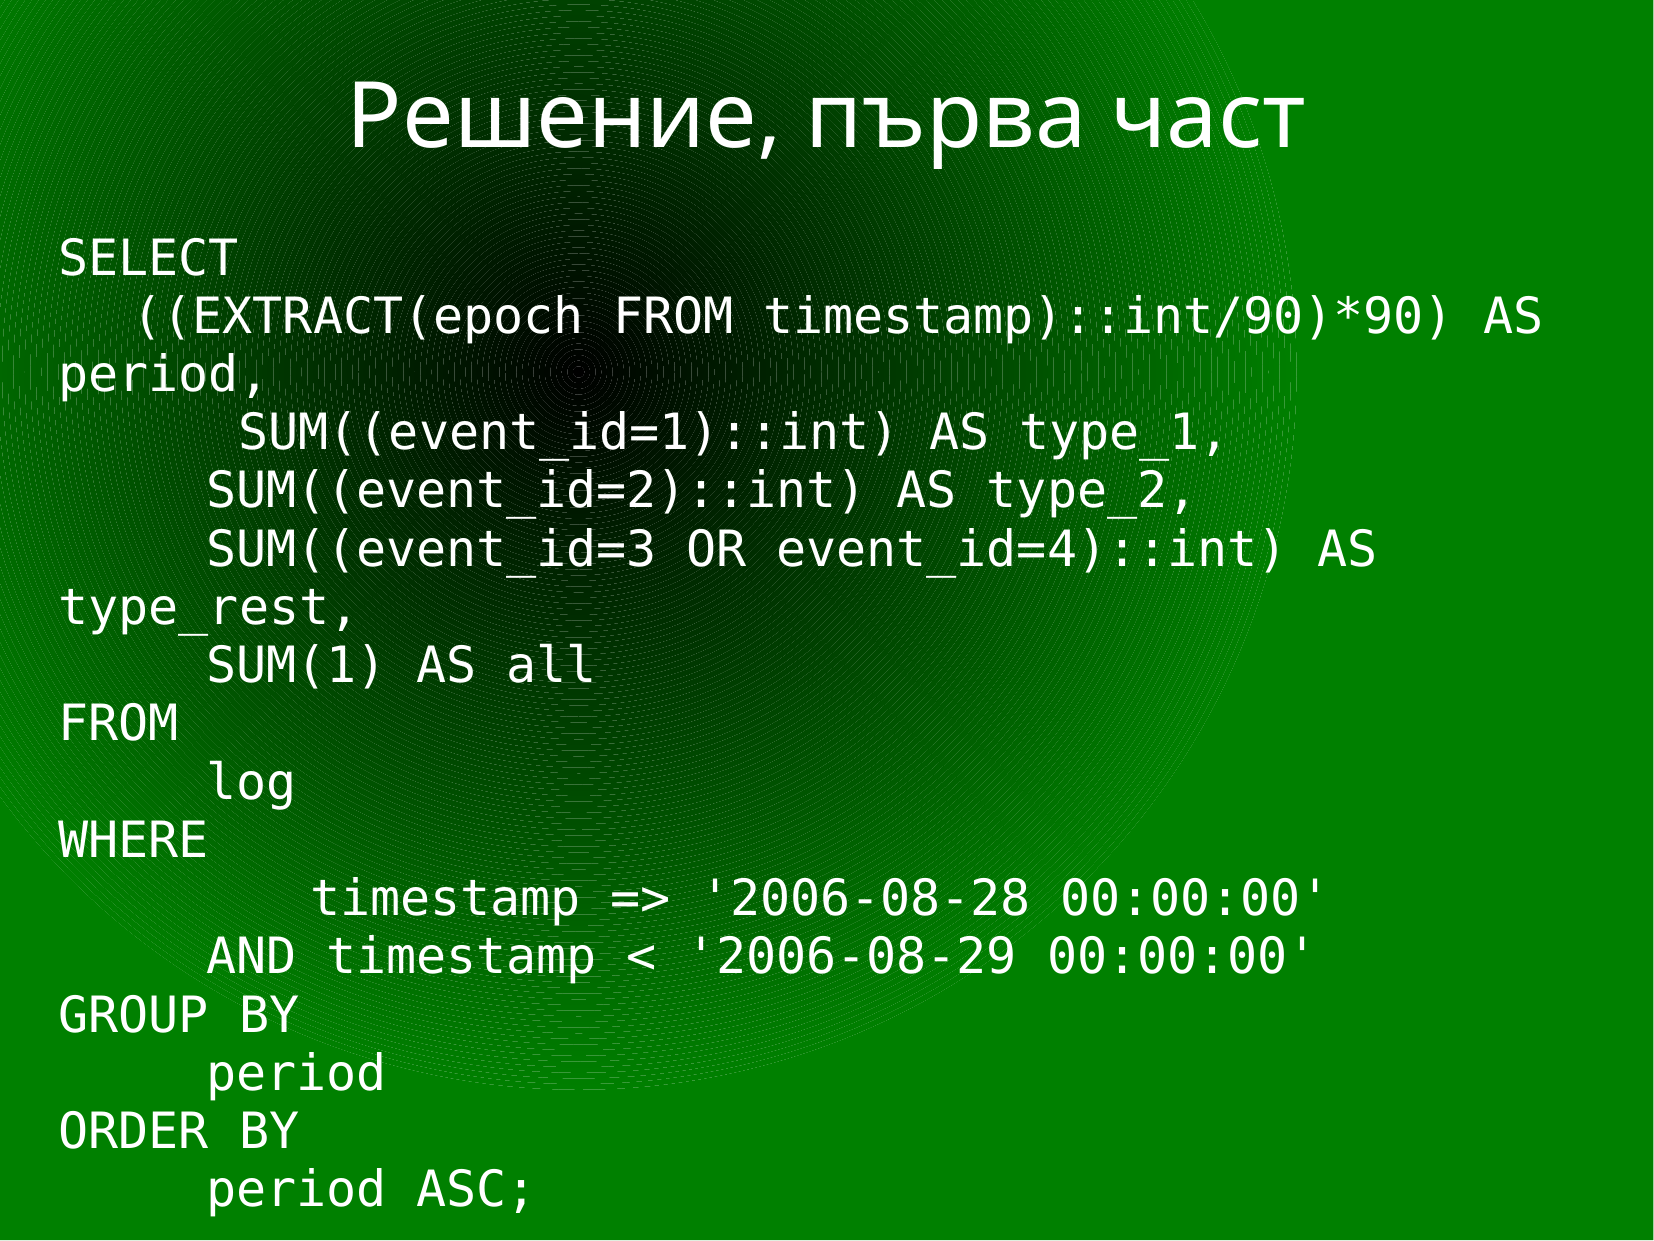

# Решение, първа част
SELECT
	((EXTRACT(epoch FROM timestamp)::int/90)*90) AS period,
 SUM((event_id=1)::int) AS type_1,
		SUM((event_id=2)::int) AS type_2,
		SUM((event_id=3 OR event_id=4)::int) AS type_rest,
		SUM(1) AS all
FROM
		log
WHERE
			 timestamp => '2006-08-28 00:00:00'
		AND timestamp < '2006-08-29 00:00:00'
GROUP BY
		period
ORDER BY
		period ASC;